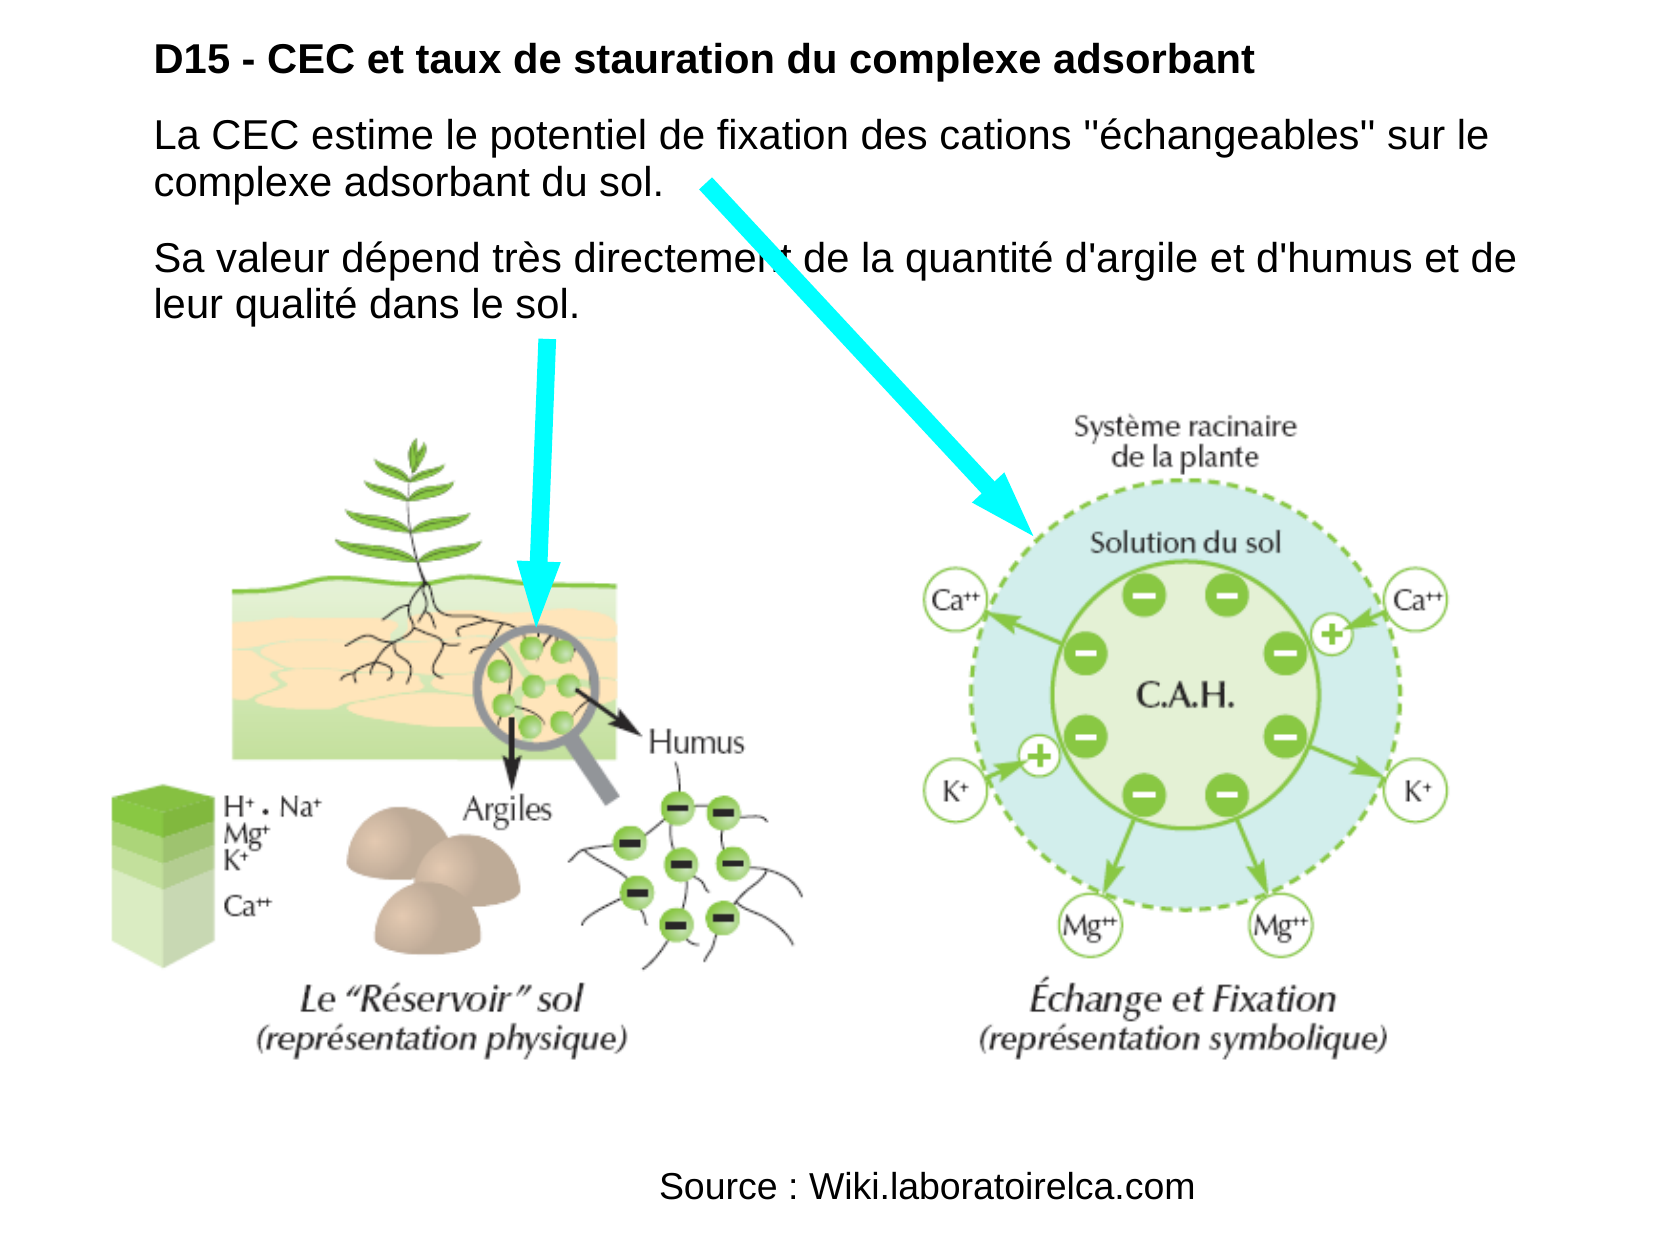

# D15 - CEC et taux de stauration du complexe adsorbant
La CEC estime le potentiel de fixation des cations ''échangeables'' sur le complexe adsorbant du sol.
Sa valeur dépend très directement de la quantité d'argile et d'humus et de leur qualité dans le sol.
Plus la CEC d'un sol est élevée, plus il est ''capable'' de retenir des éléments minéraux utiles à la nutrition des plantes en grande quantité.
Source : Wiki.laboratoirelca.com